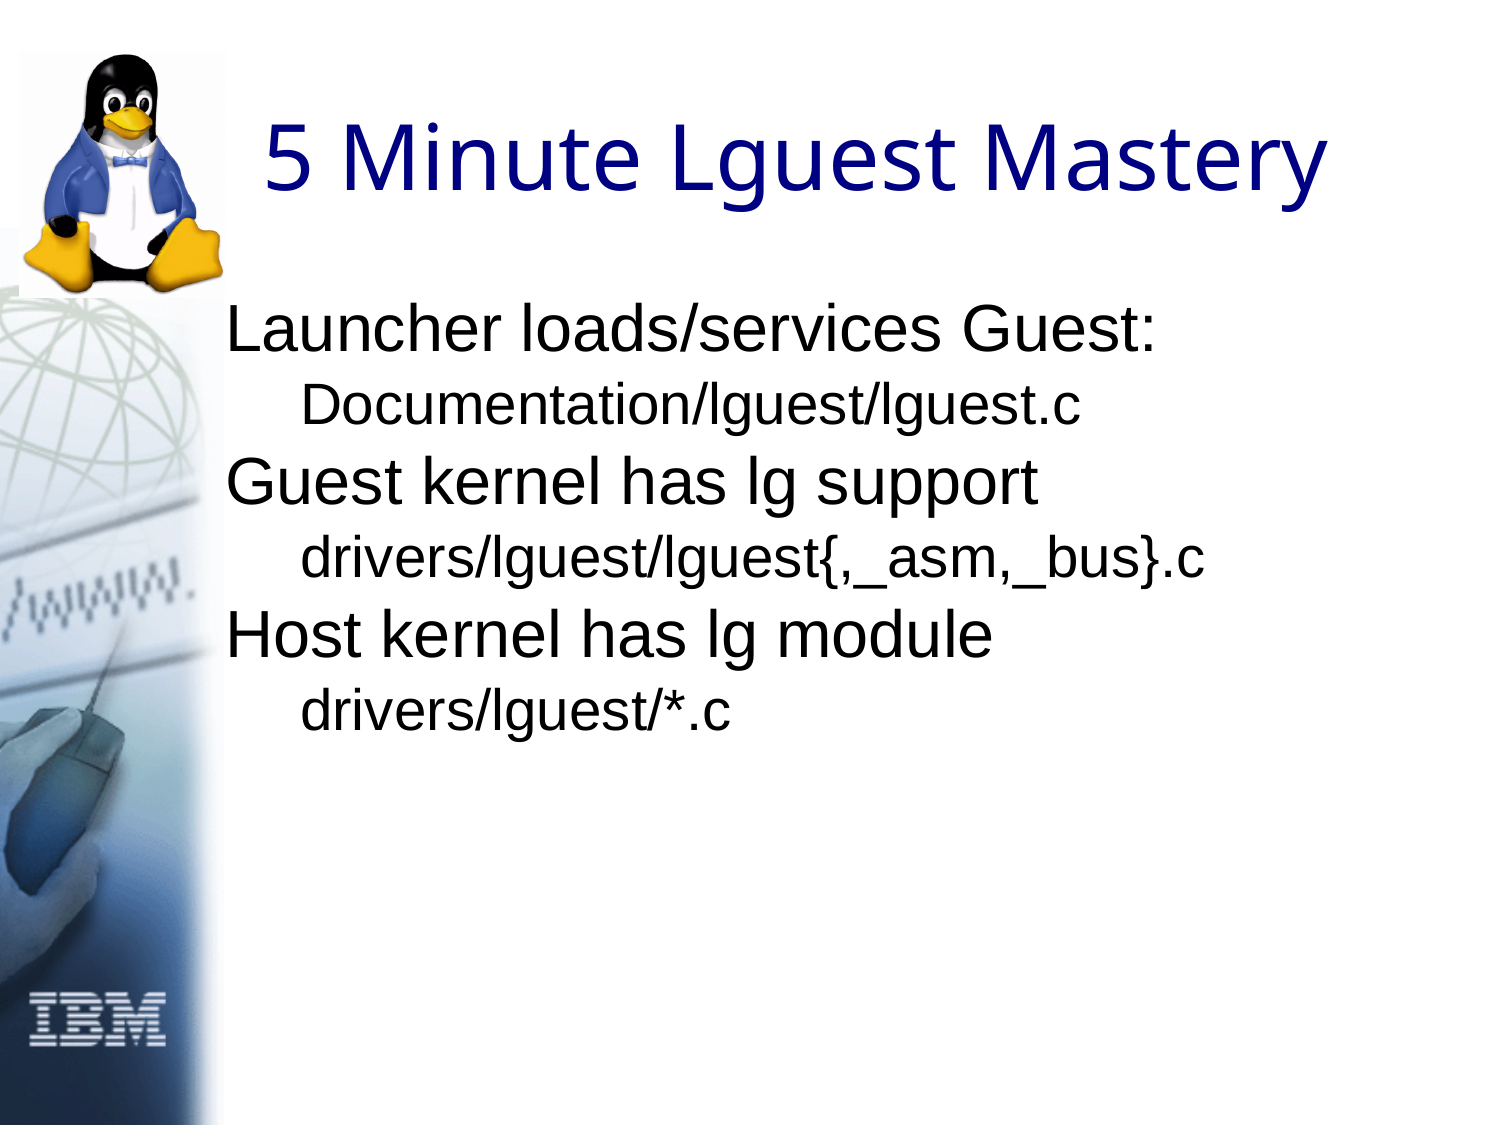

# 5 Minute Lguest Mastery
Launcher loads/services Guest:
Documentation/lguest/lguest.c
Guest kernel has lg support
drivers/lguest/lguest{,_asm,_bus}.c
Host kernel has lg module
drivers/lguest/*.c